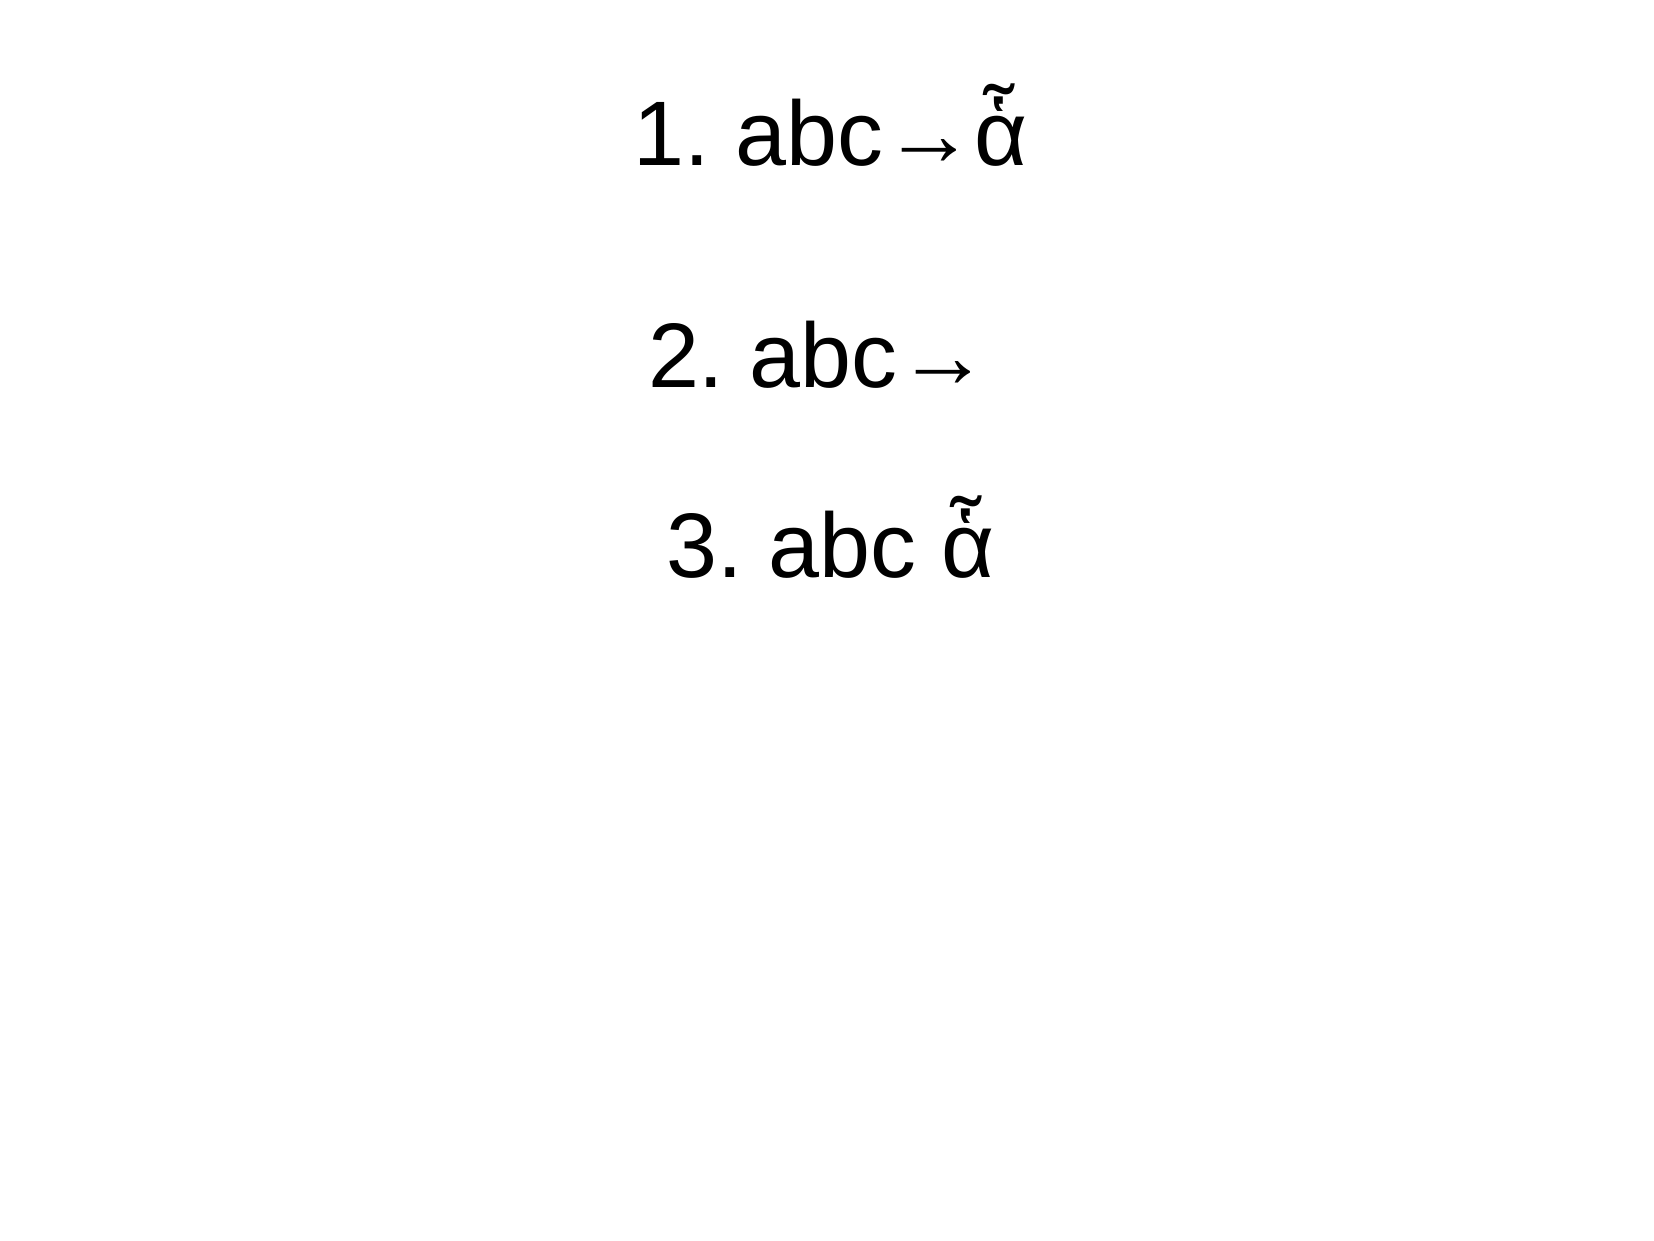

# 1. abc→ἇ
2. abc→
3. abc ἇ